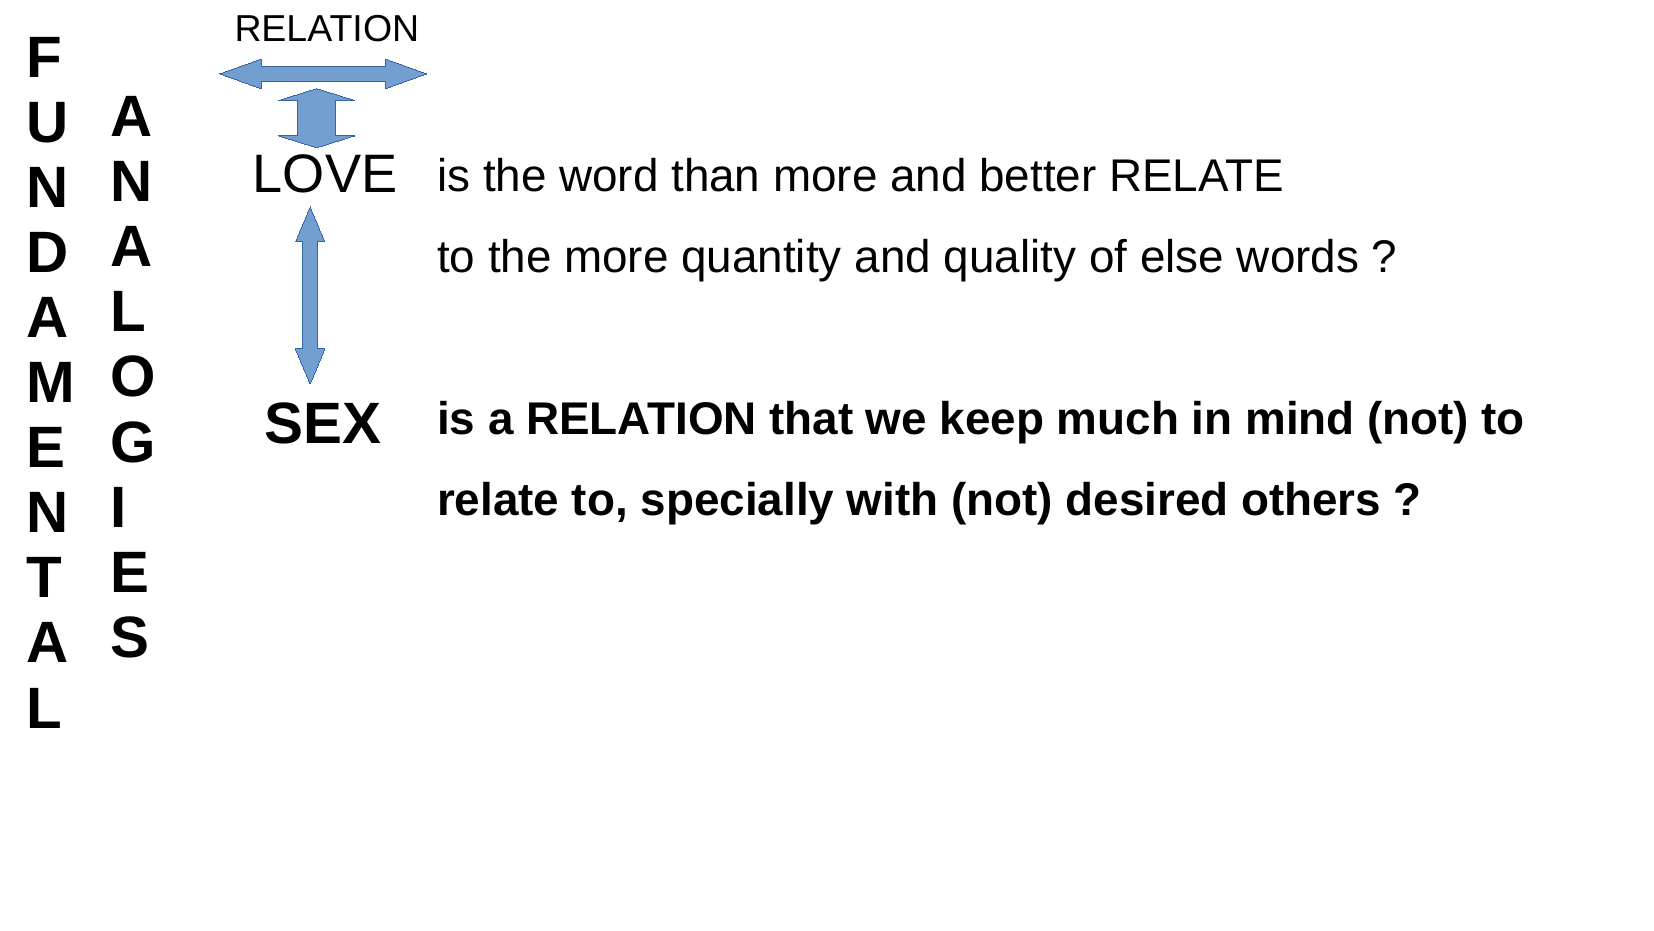

RELATION
FUNDAMENTAL
# is the word than more and better RELATE
to the more quantity and quality of else words ?
is a RELATION that we keep much in mind (not) to
relate to, specially with (not) desired others ?
ANALOGIES
LOVE
SEX